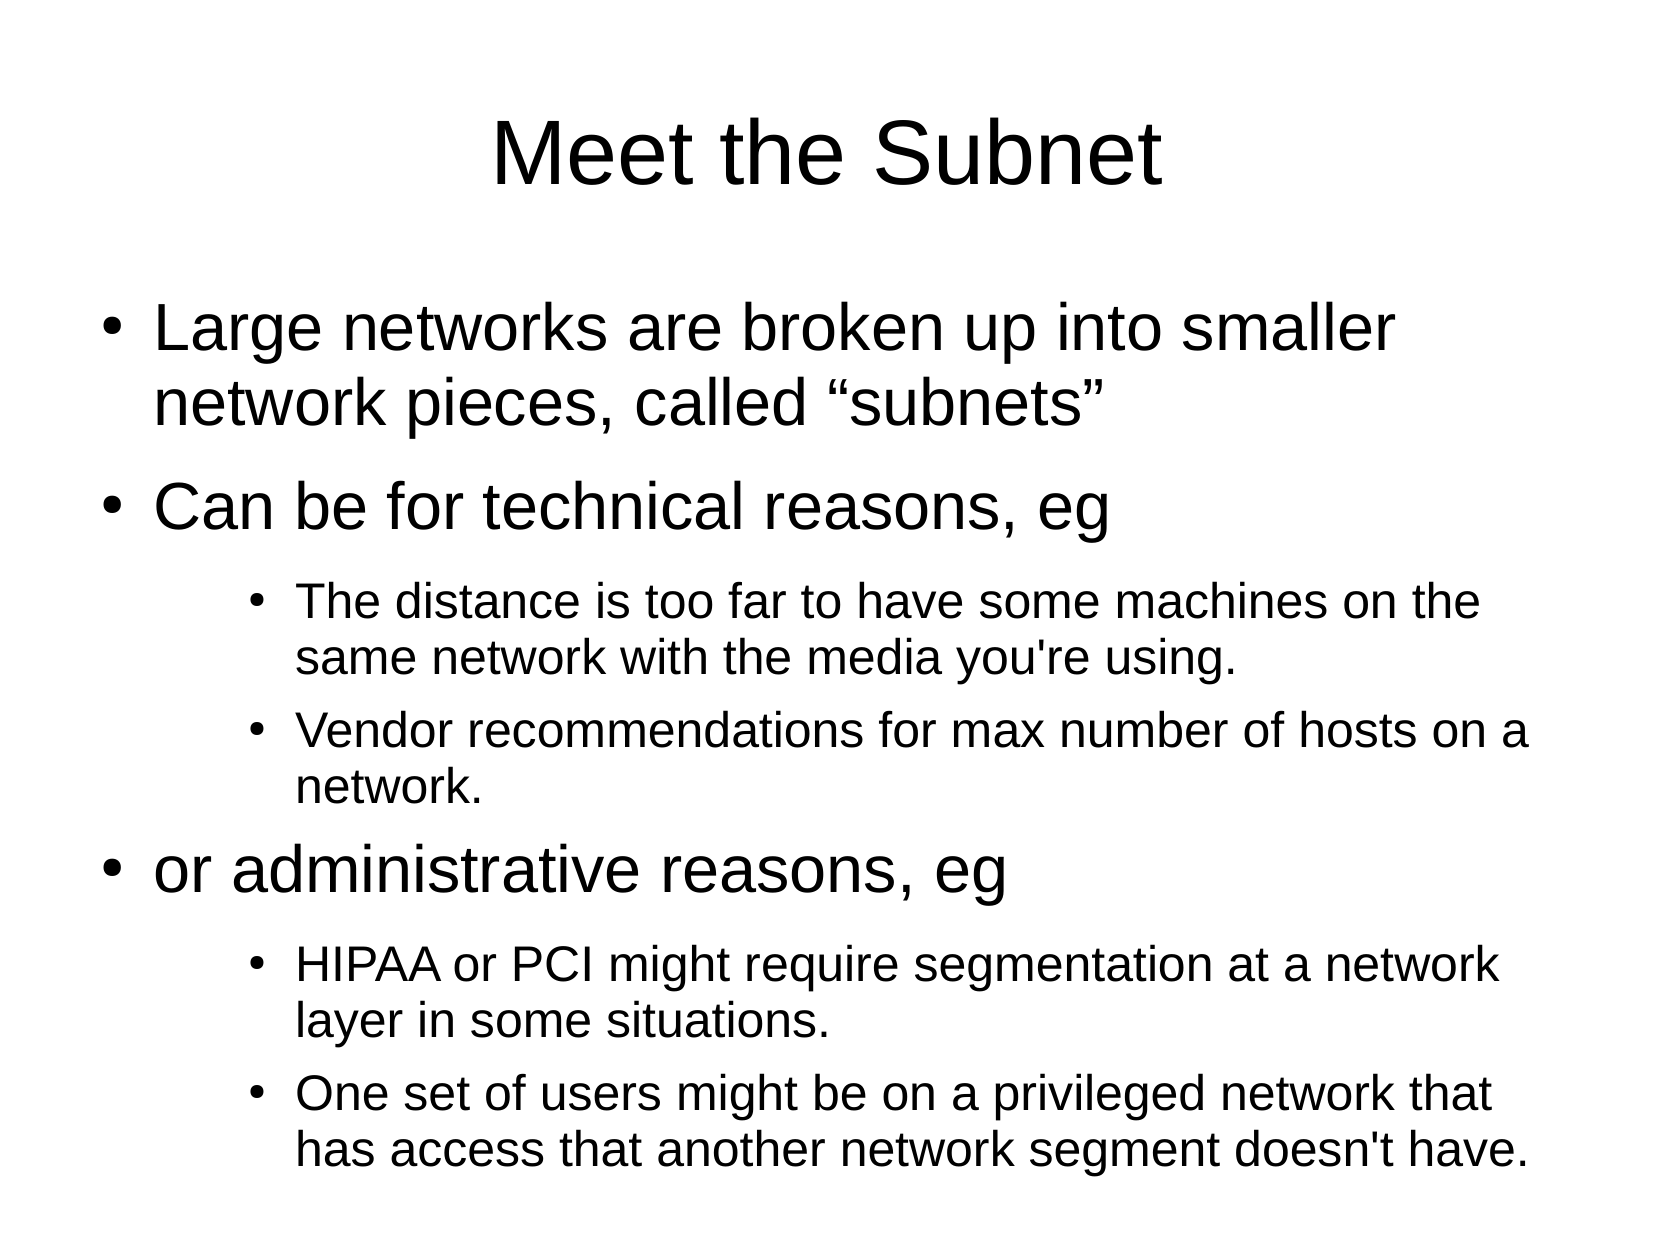

# Meet the Subnet
Large networks are broken up into smaller network pieces, called “subnets”
Can be for technical reasons, eg
The distance is too far to have some machines on the same network with the media you're using.
Vendor recommendations for max number of hosts on a network.
or administrative reasons, eg
HIPAA or PCI might require segmentation at a network layer in some situations.
One set of users might be on a privileged network that has access that another network segment doesn't have.